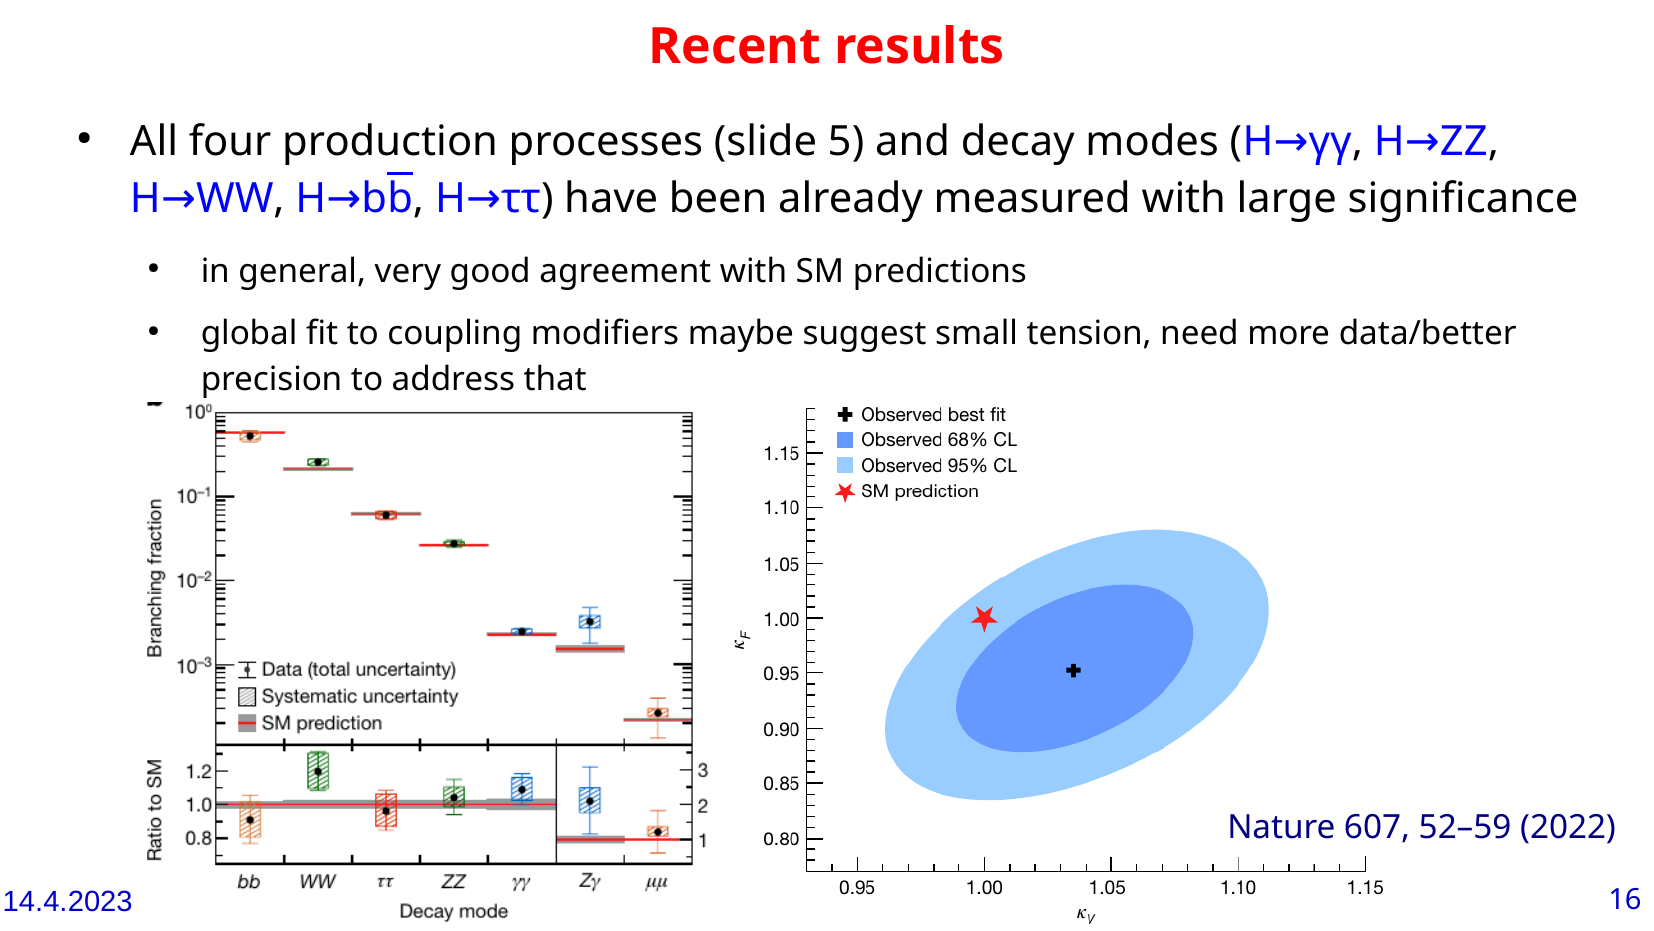

# Recent results
All four production processes (slide 5) and decay modes (H→γγ, H→ZZ, H→WW, H→bb, H→ττ) have been already measured with large significance
in general, very good agreement with SM predictions
global fit to coupling modifiers maybe suggest small tension, need more data/better precision to address that
Nature 607, 52–59 (2022)
16
T.Davidek, IPNP